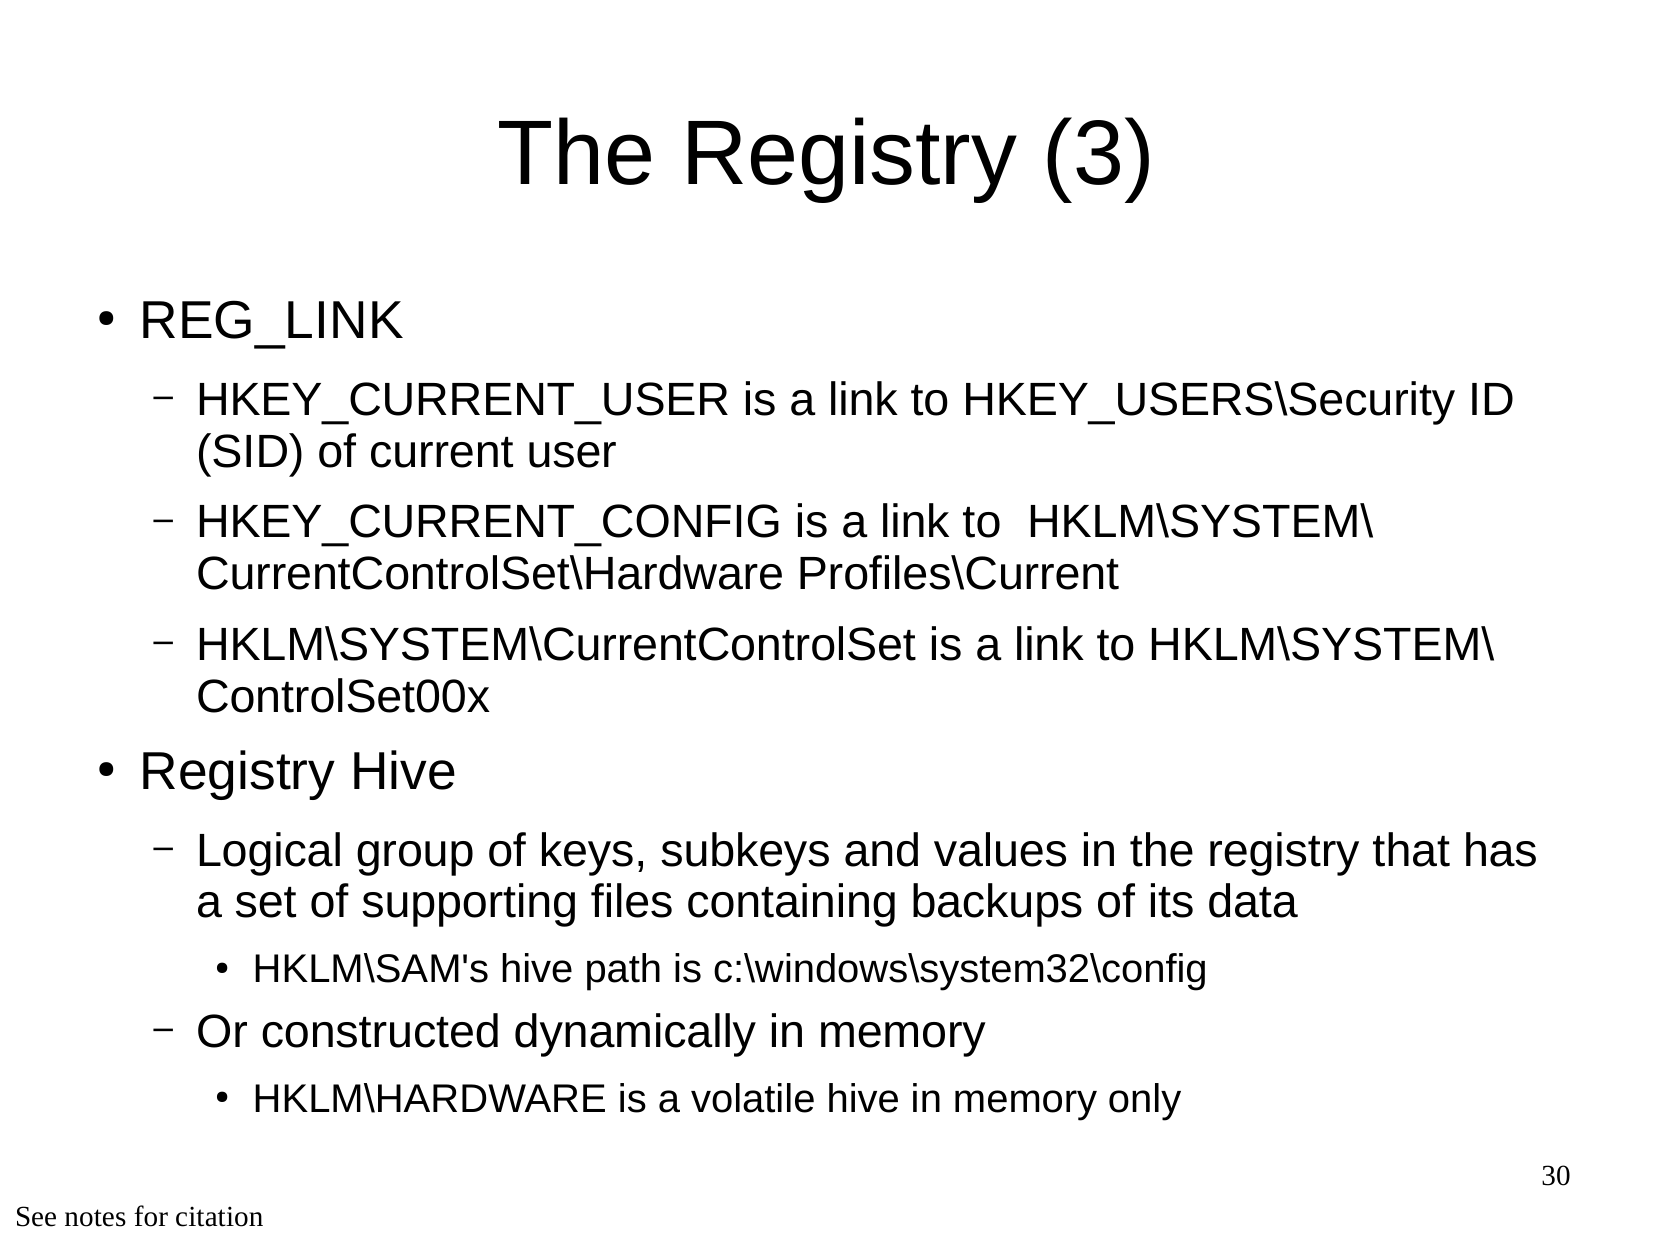

# The Registry (3)
REG_LINK
HKEY_CURRENT_USER is a link to HKEY_USERS\Security ID (SID) of current user
HKEY_CURRENT_CONFIG is a link to HKLM\SYSTEM\CurrentControlSet\Hardware Profiles\Current
HKLM\SYSTEM\CurrentControlSet is a link to HKLM\SYSTEM\ControlSet00x
Registry Hive
Logical group of keys, subkeys and values in the registry that has a set of supporting files containing backups of its data
HKLM\SAM's hive path is c:\windows\system32\config
Or constructed dynamically in memory
HKLM\HARDWARE is a volatile hive in memory only
30
See notes for citation